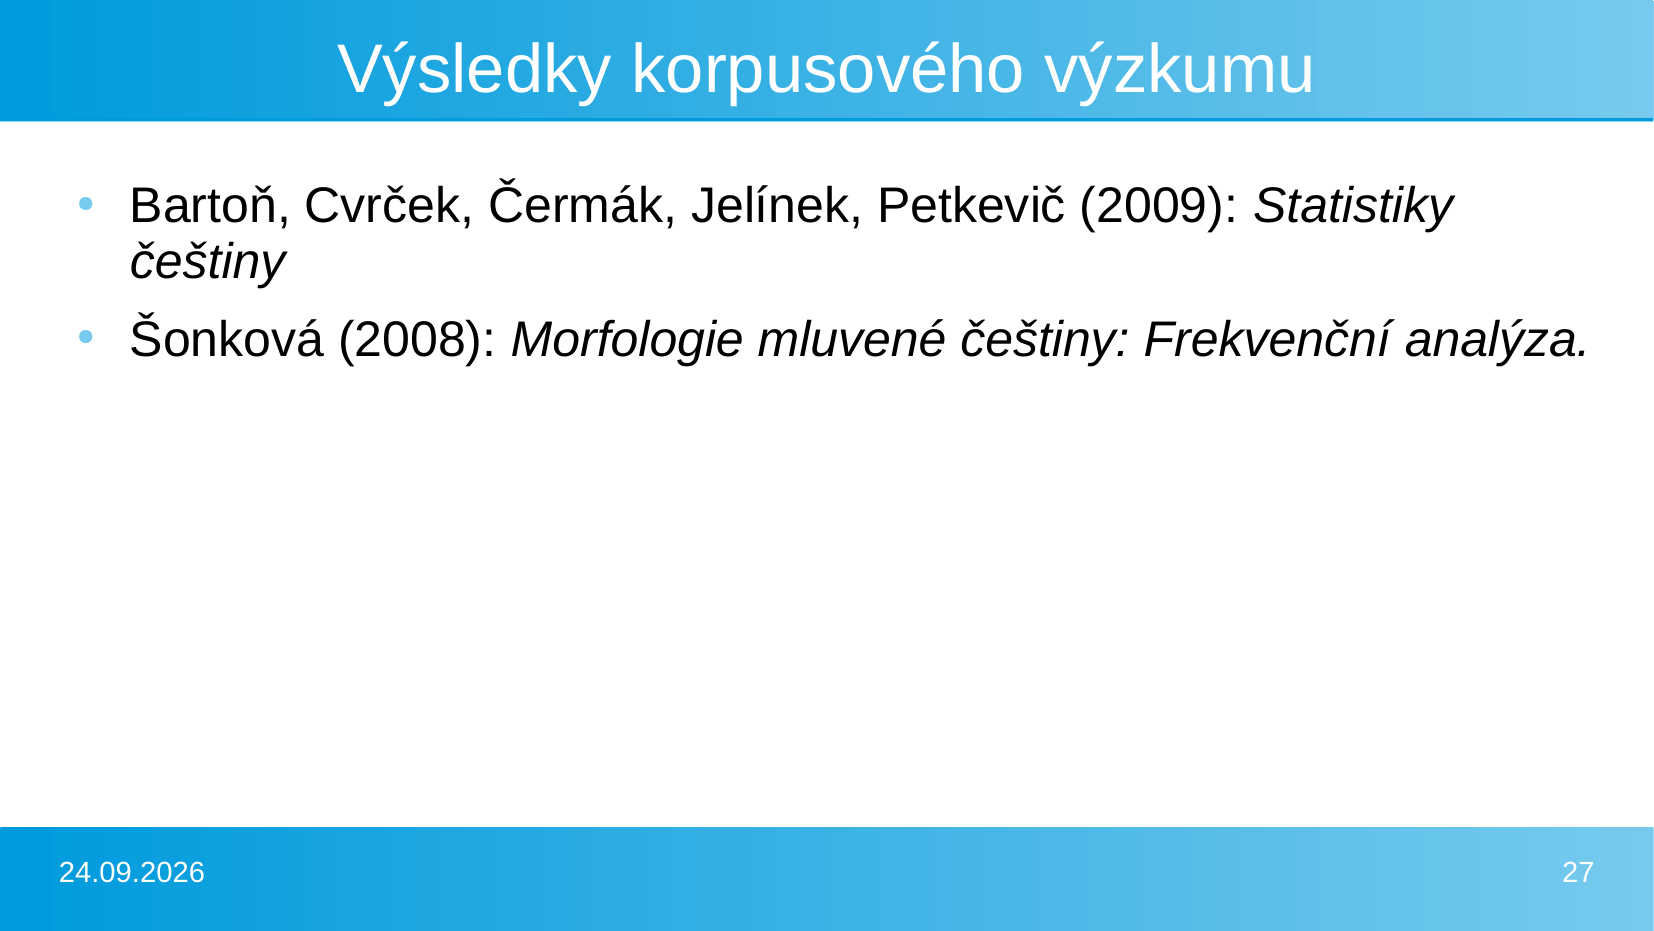

# Výsledky korpusového výzkumu
Bartoň, Cvrček, Čermák, Jelínek, Petkevič (2009): Statistiky češtiny
Šonková (2008): Morfologie mluvené češtiny: Frekvenční analýza.
27